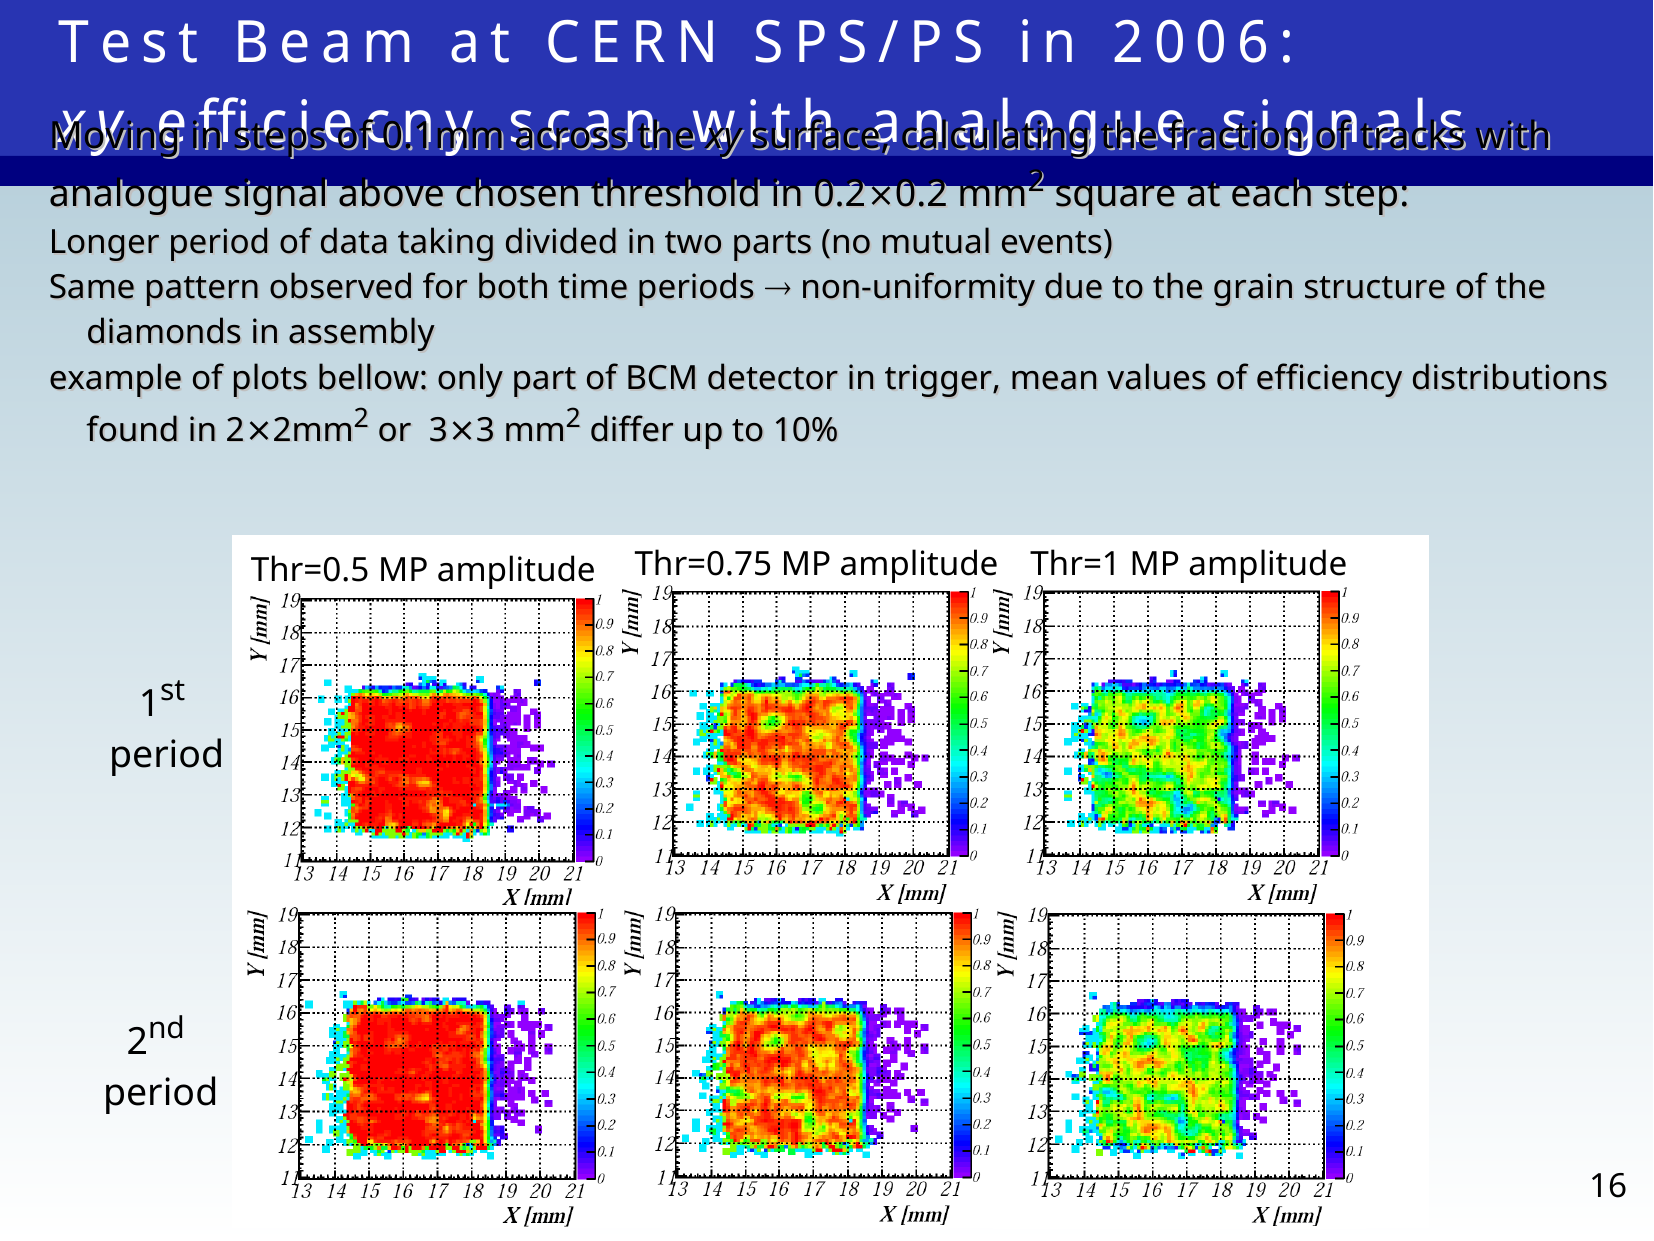

# Test Beam at CERN SPS/PS in 2006: xy efficiecny scan with analogue signals
Moving in steps of 0.1mm across the xy surface, calculating the fraction of tracks with analogue signal above chosen threshold in 0.2×0.2 mm2 square at each step:
Longer period of data taking divided in two parts (no mutual events)
Same pattern observed for both time periods  non-uniformity due to the grain structure of the diamonds in assembly
example of plots bellow: only part of BCM detector in trigger, mean values of efficiency distributions found in 2×2mm2 or 3×3 mm2 differ up to 10%
Thr=0.75 MP amplitude
Thr=1 MP amplitude
Thr=0.5 MP amplitude
1st
period
2nd
period
16